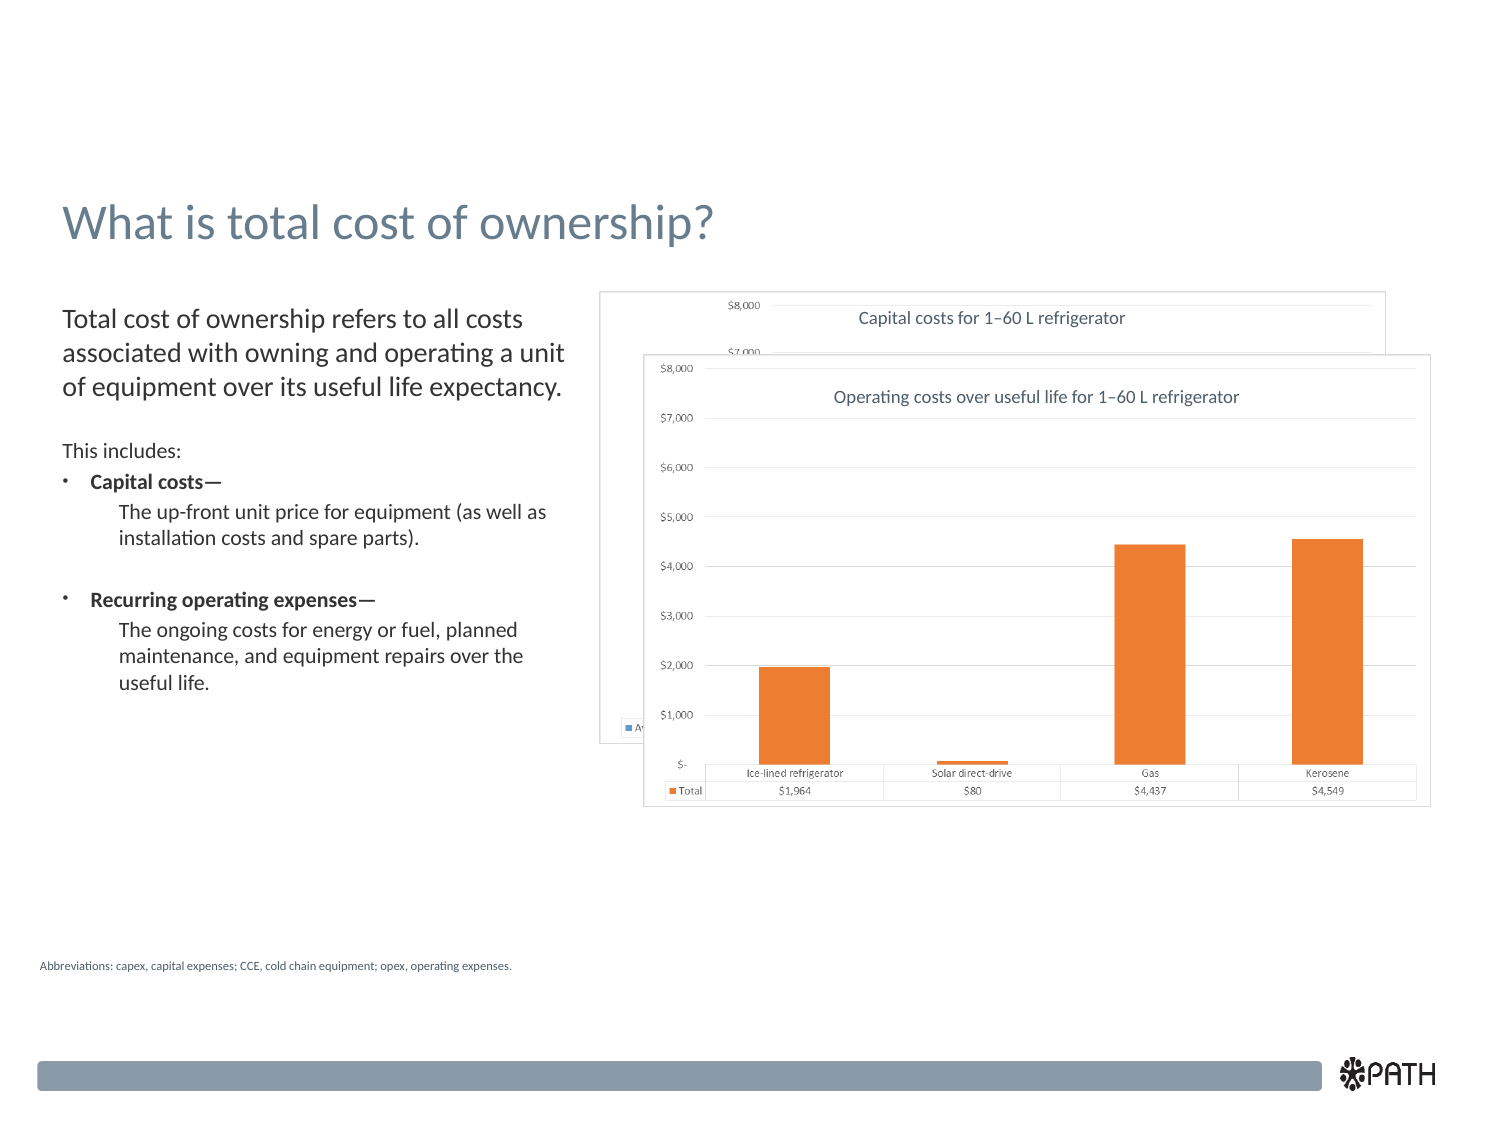

# What is total cost of ownership?
Capital costs for 1–60 L refrigerator
Total cost of ownership refers to all costs associated with owning and operating a unit of equipment over its useful life expectancy.
This includes:
Capital costs—
The up-front unit price for equipment (as well as installation costs and spare parts).
Recurring operating expenses—
The ongoing costs for energy or fuel, planned maintenance, and equipment repairs over the useful life.
Operating costs over useful life for 1–60 L refrigerator
Abbreviations: capex, capital expenses; CCE, cold chain equipment; opex, operating expenses.